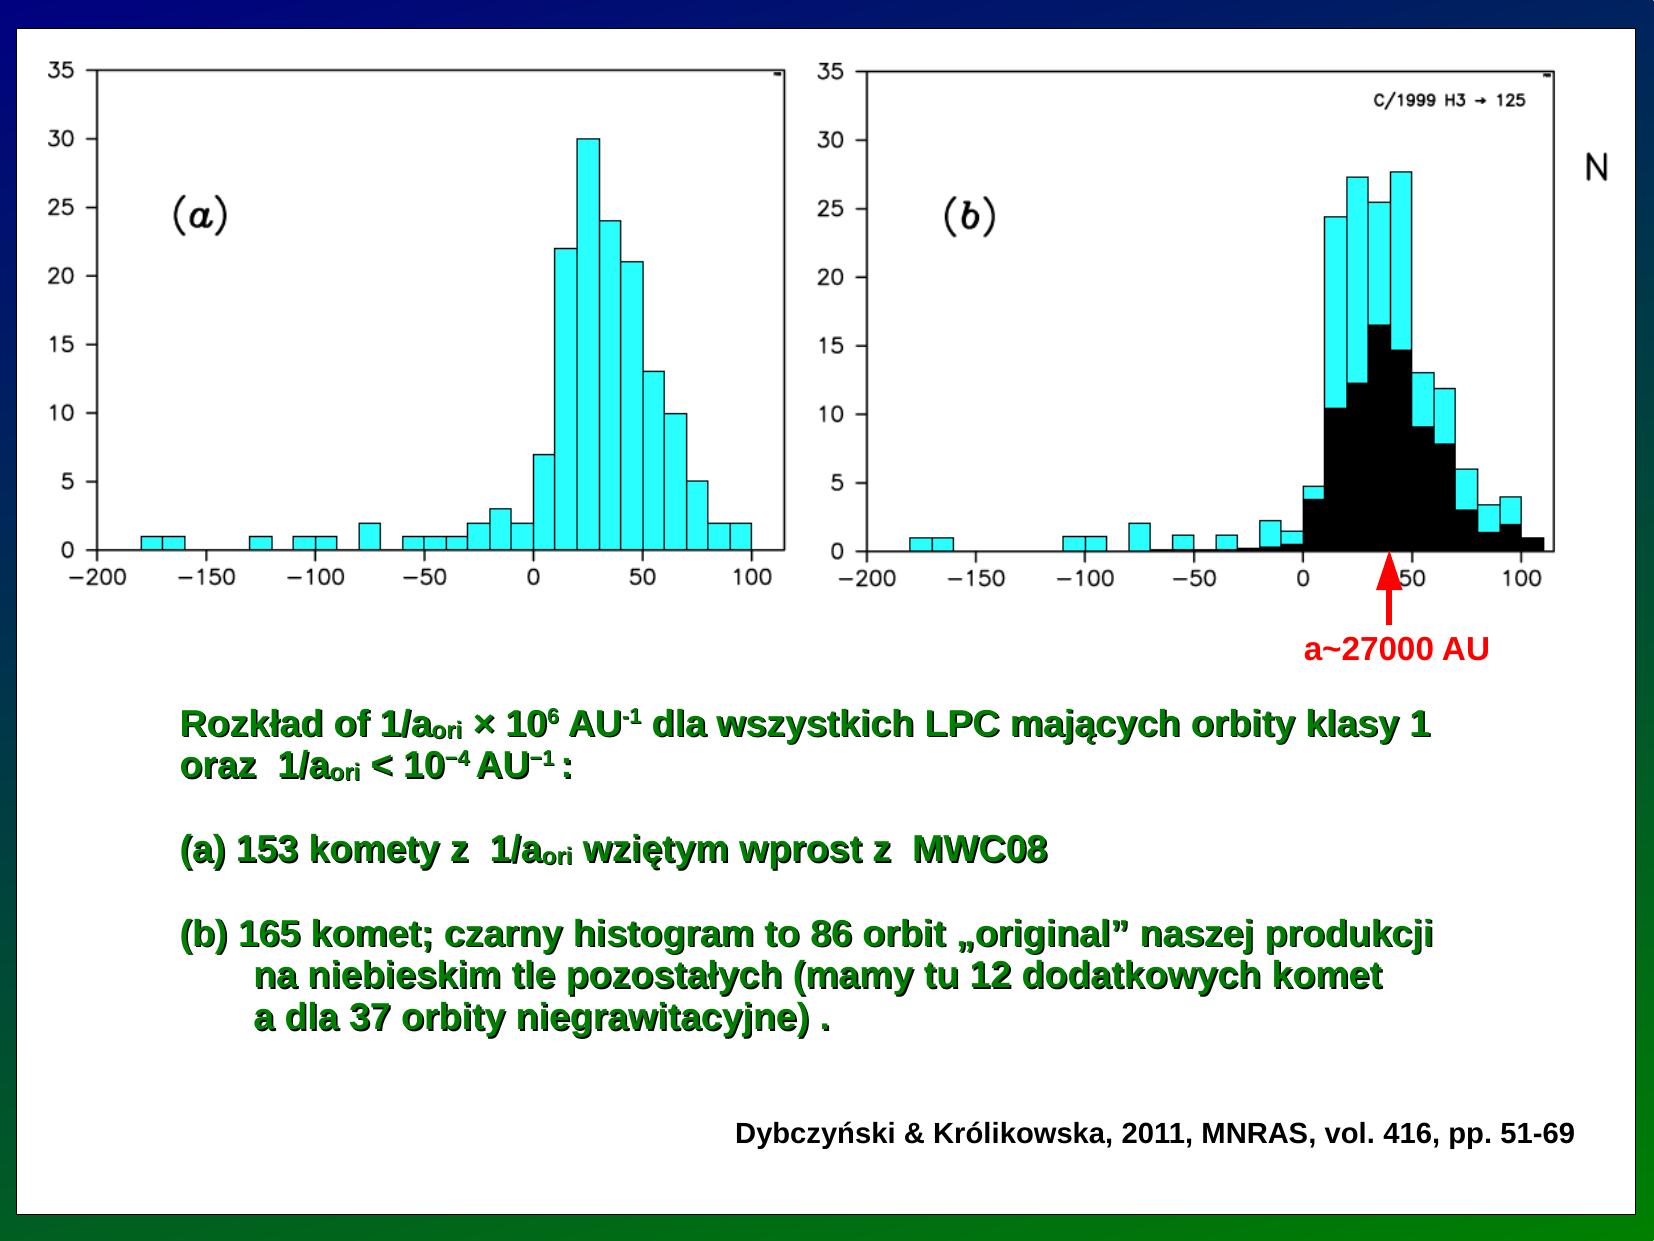

a~27000 AU
Rozkład of 1/aori × 106 AU-1 dla wszystkich LPC mających orbity klasy 1 oraz 1/aori < 10−4 AU−1 :
(a) 153 komety z 1/aori wziętym wprost z MWC08
(b) 165 komet; czarny histogram to 86 orbit „original” naszej produkcji 	na niebieskim tle pozostałych (mamy tu 12 dodatkowych komet
	a dla 37 orbity niegrawitacyjne) .
Dybczyński & Królikowska, 2011, MNRAS, vol. 416, pp. 51-69